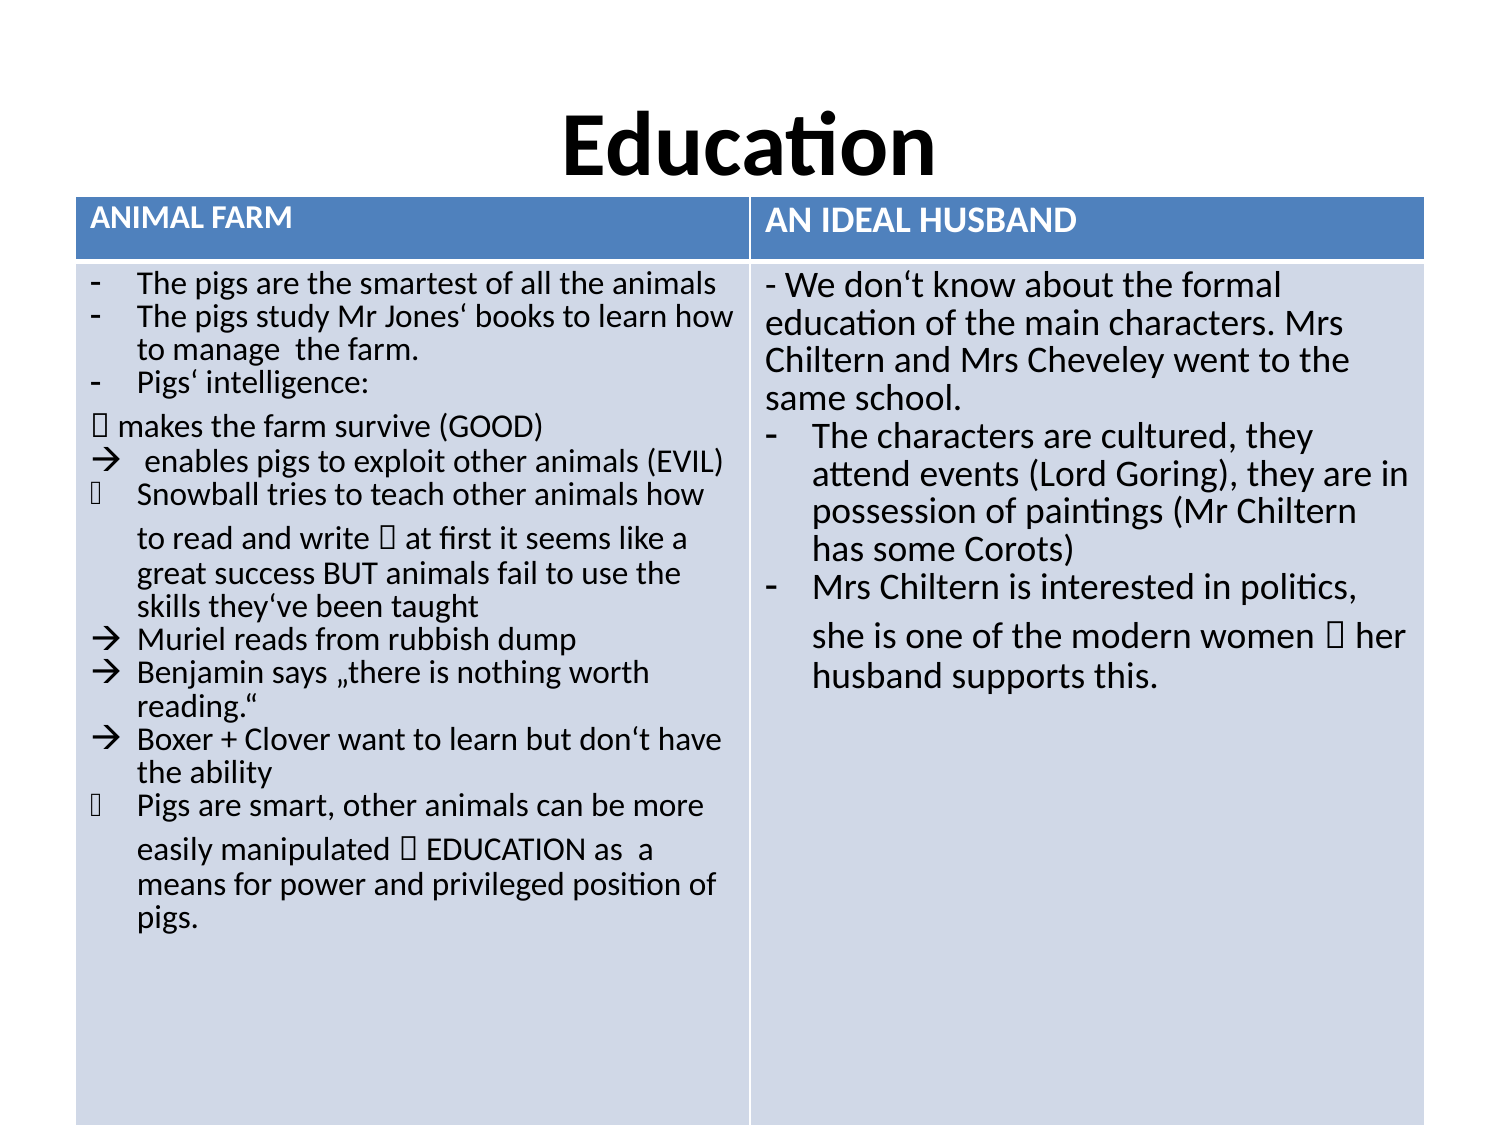

# Education
| ANIMAL FARM | AN IDEAL HUSBAND |
| --- | --- |
| The pigs are the smartest of all the animals The pigs study Mr Jones‘ books to learn how to manage the farm. Pigs‘ intelligence:  makes the farm survive (GOOD) enables pigs to exploit other animals (EVIL) Snowball tries to teach other animals how to read and write  at first it seems like a great success BUT animals fail to use the skills they‘ve been taught Muriel reads from rubbish dump Benjamin says „there is nothing worth reading.“ Boxer + Clover want to learn but don‘t have the ability Pigs are smart, other animals can be more easily manipulated  EDUCATION as a means for power and privileged position of pigs. | - We don‘t know about the formal education of the main characters. Mrs Chiltern and Mrs Cheveley went to the same school. The characters are cultured, they attend events (Lord Goring), they are in possession of paintings (Mr Chiltern has some Corots) Mrs Chiltern is interested in politics, she is one of the modern women  her husband supports this. |